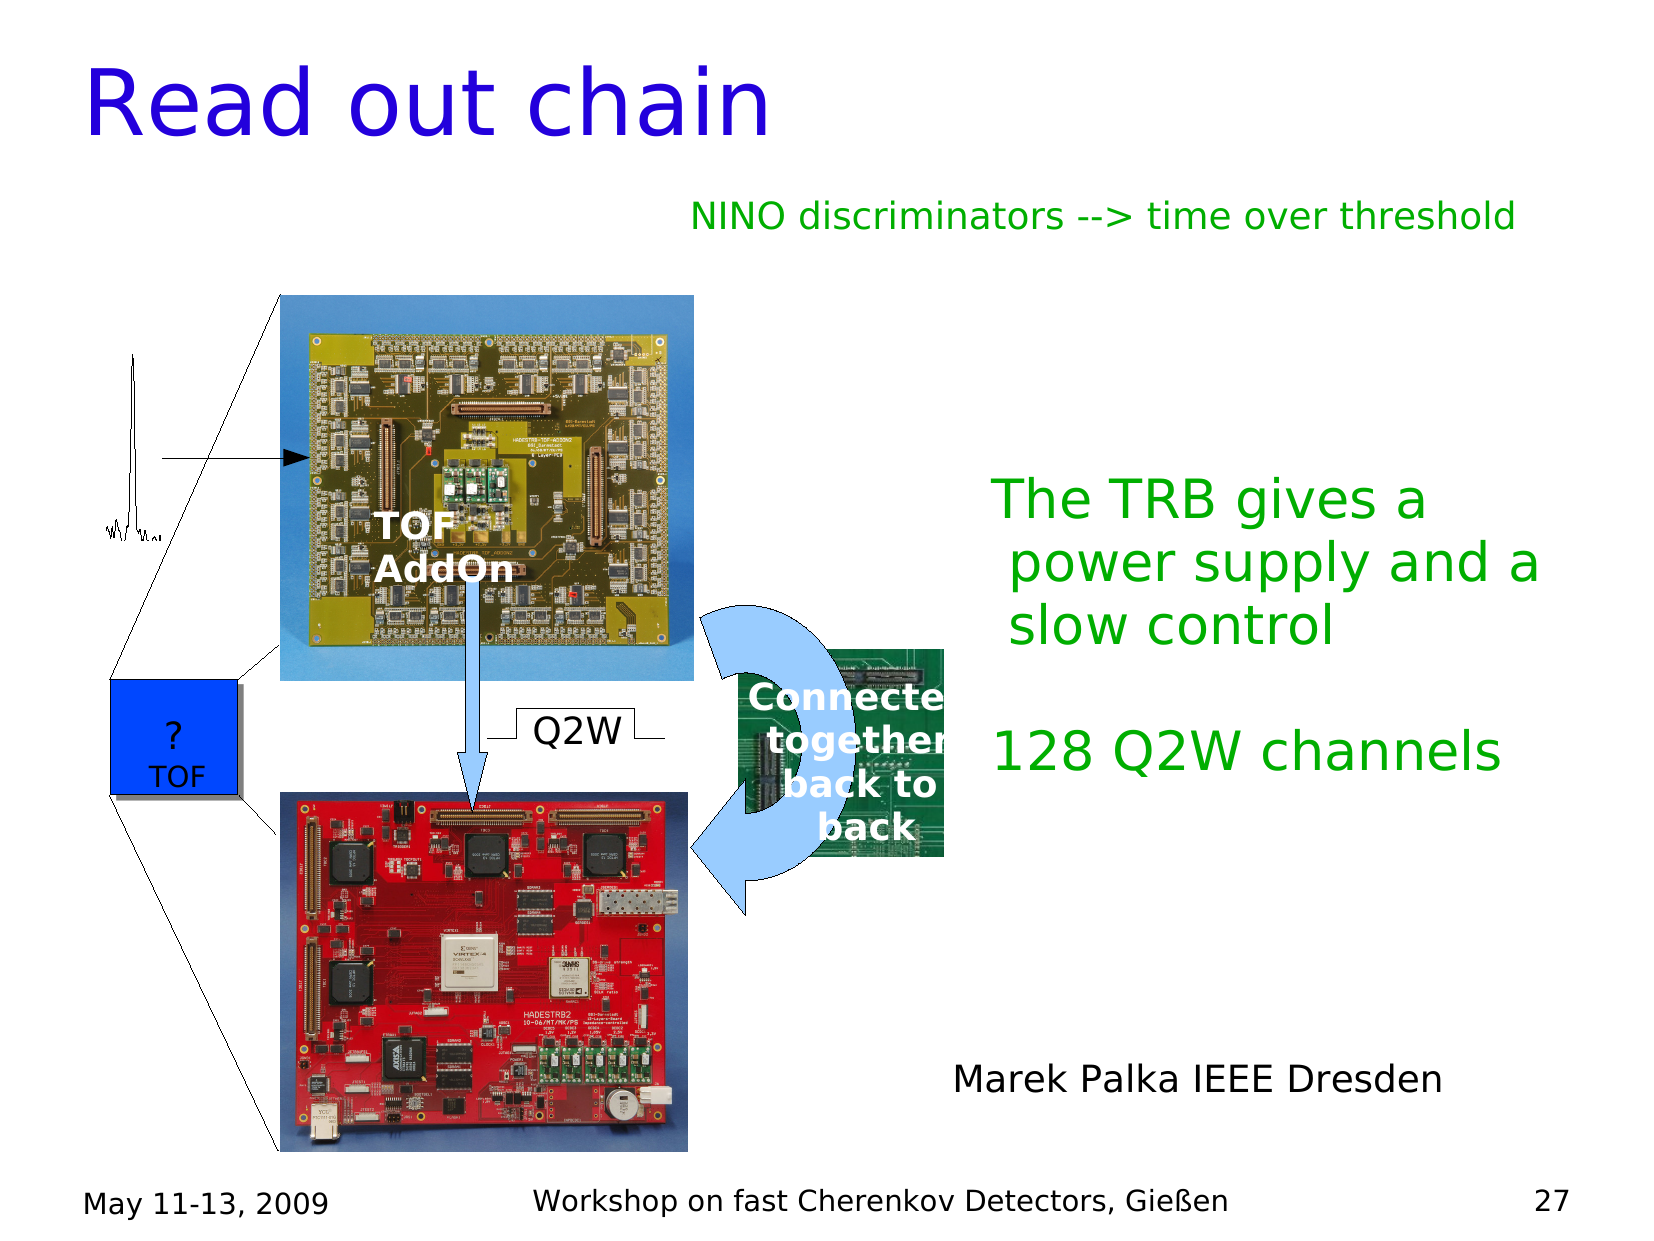

# Read out chain
NINO discriminators --> time over threshold
 The TRB gives a
 power supply and a
 slow control
 128 Q2W channels
TOF AddOn
Connected
together:
back to
back
?
Q2W
TOF
Marek Palka IEEE Dresden
Workshop on fast Cherenkov Detectors, Gießen
27
May 11-13, 2009